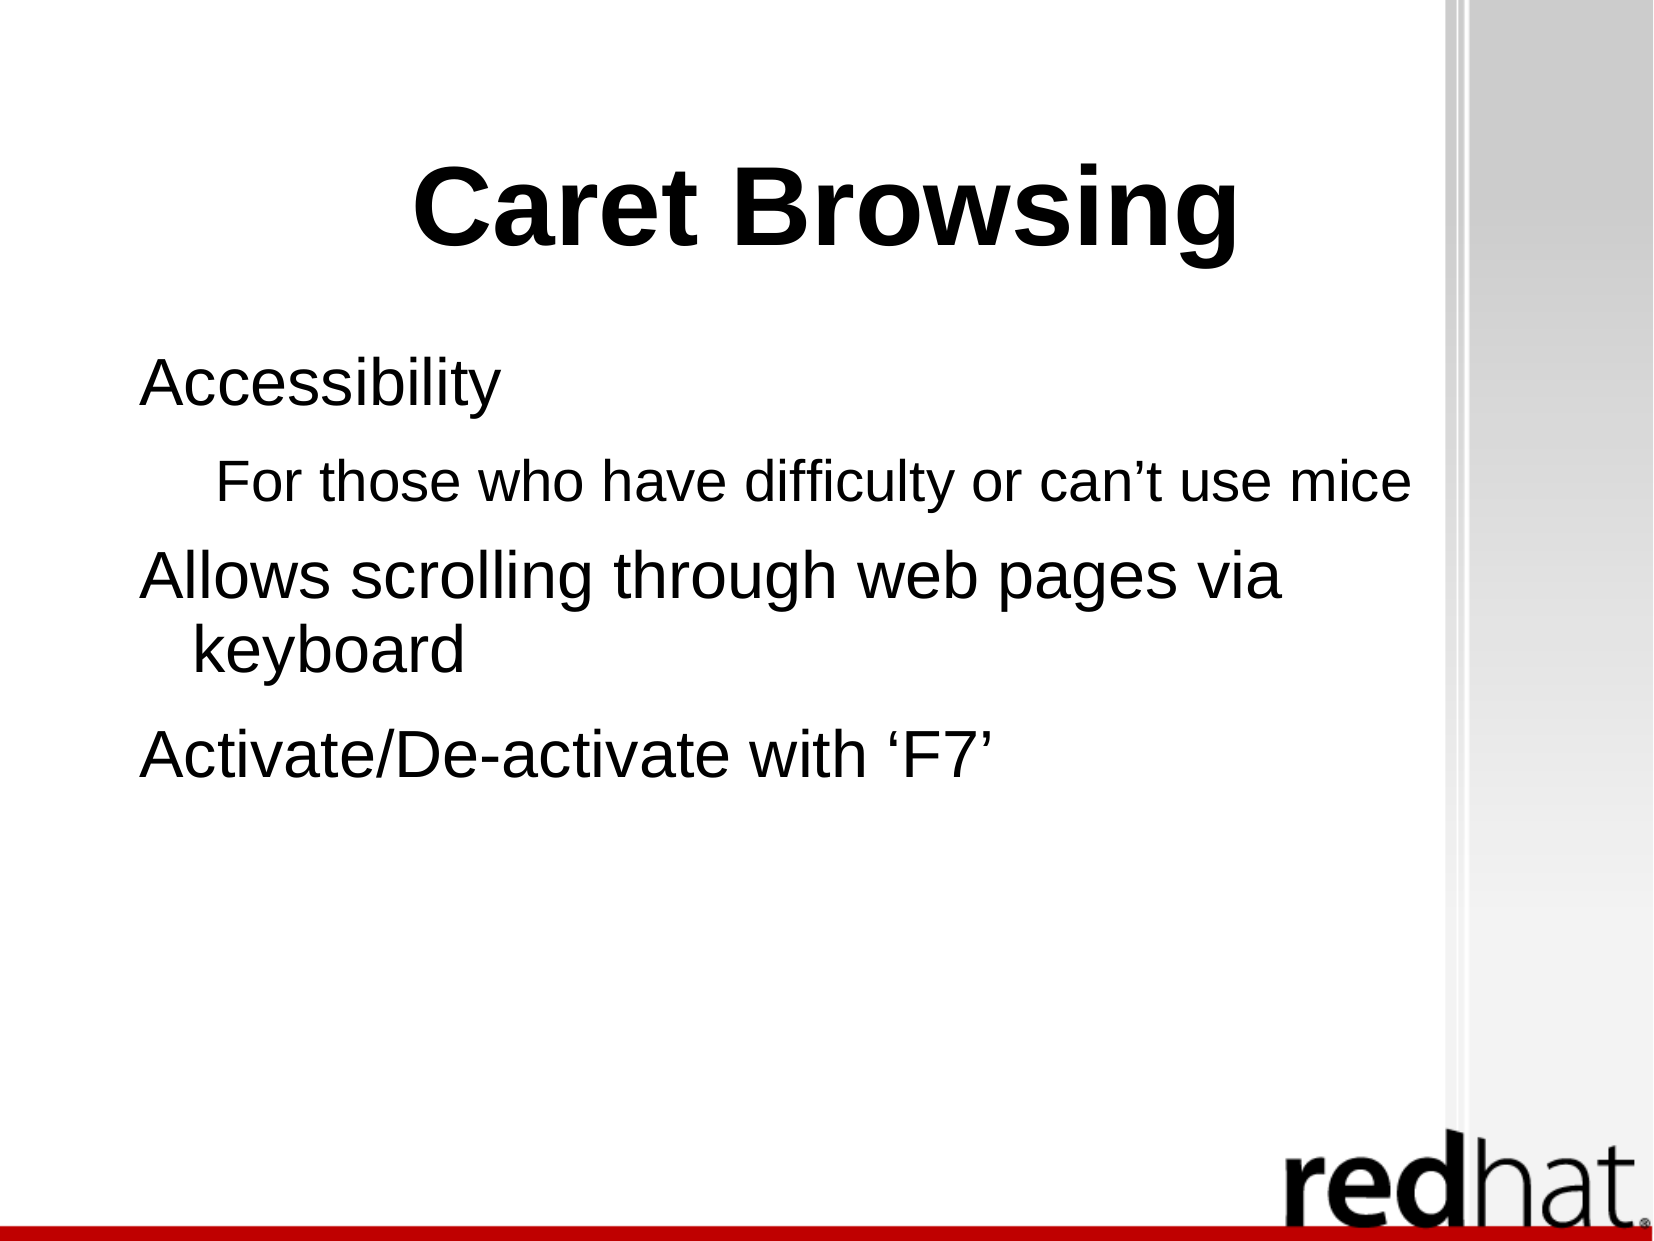

# Caret Browsing
Accessibility
For those who have difficulty or can’t use mice
Allows scrolling through web pages via keyboard
Activate/De-activate with ‘F7’